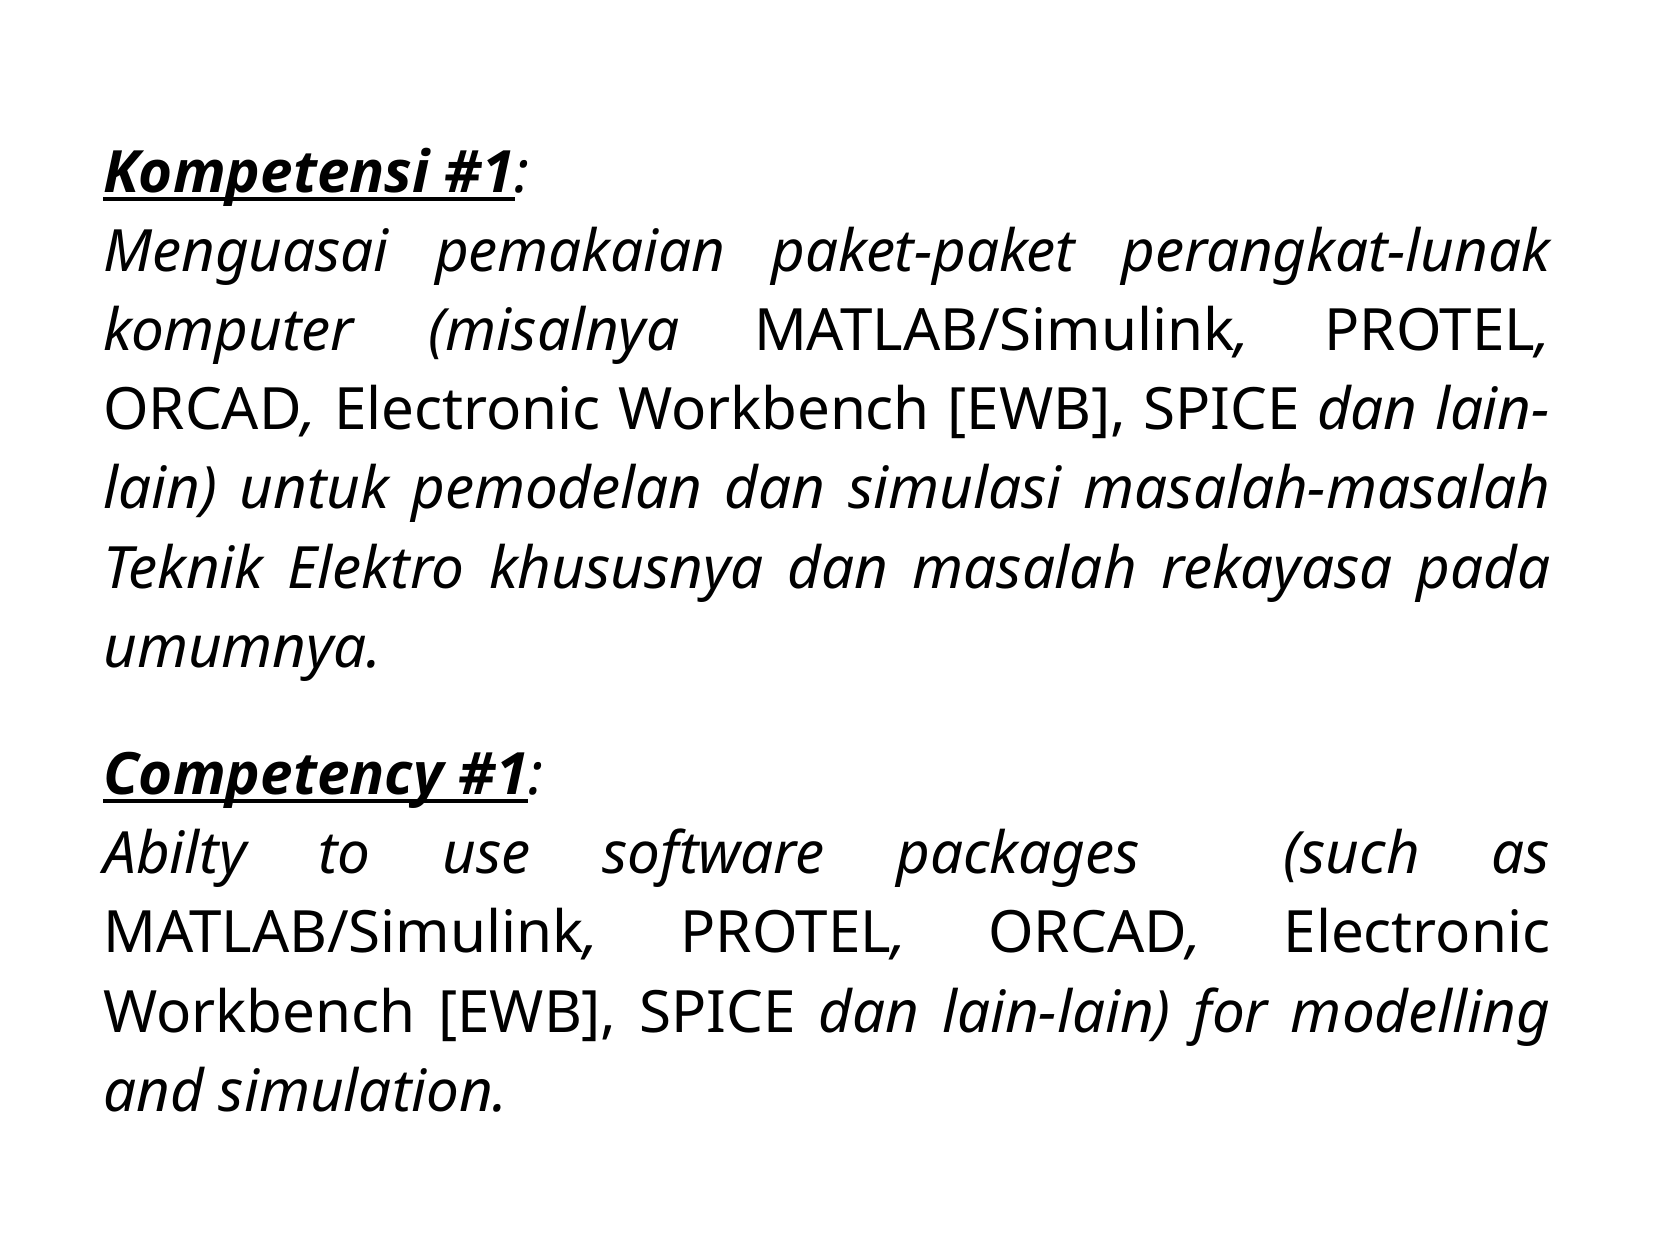

Kompetensi #1:
Menguasai pemakaian paket-paket perangkat-lunak komputer (misalnya MATLAB/Simulink, PROTEL, ORCAD, Electronic Workbench [EWB], SPICE dan lain-lain) untuk pemodelan dan simulasi masalah-masalah Teknik Elektro khususnya dan masalah rekayasa pada umumnya.
Competency #1:
Abilty to use software packages (such as MATLAB/Simulink, PROTEL, ORCAD, Electronic Workbench [EWB], SPICE dan lain-lain) for modelling and simulation.